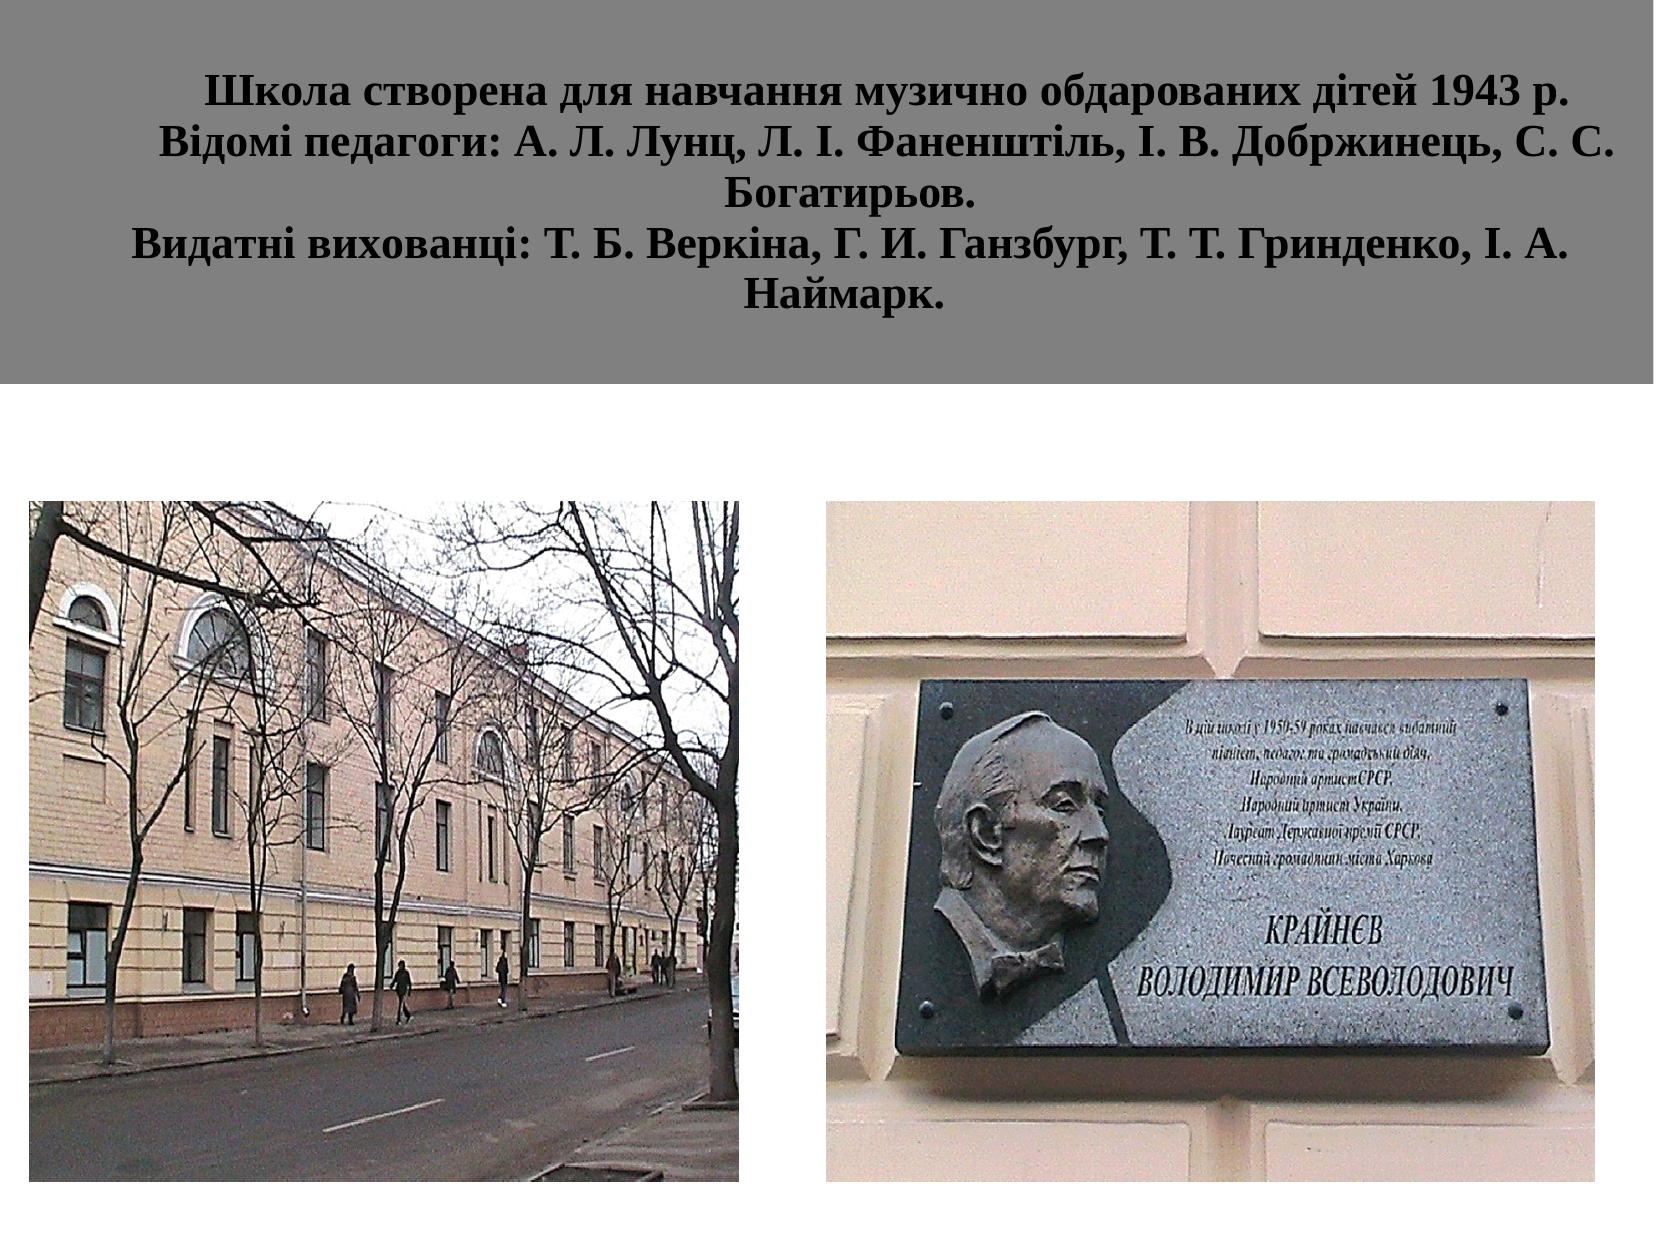

# Школа створена для навчання музично обдарованих дітей 1943 р. Відомі педагоги: А. Л. Лунц, Л. І. Фаненштіль, І. В. Добржинець, С. С. Богатирьов. Видатні вихованці: Т. Б. Веркіна, Г. И. Ганзбург, Т. Т. Гринденко, І. А. Наймарк.